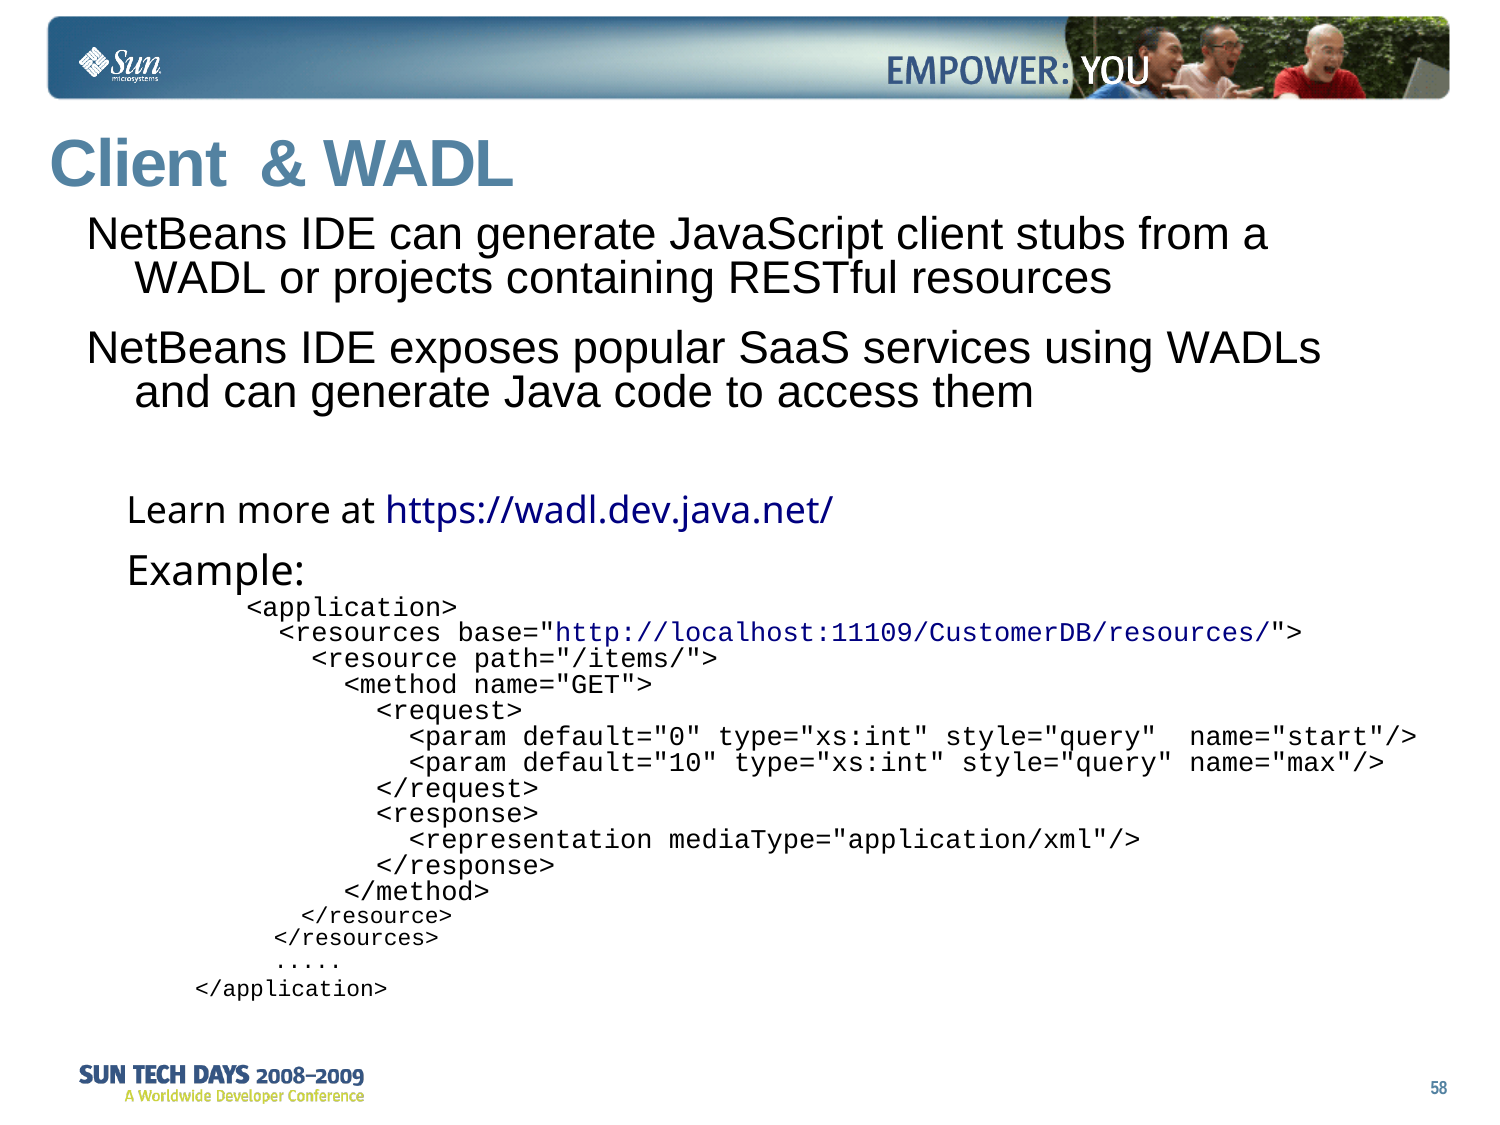

# Client & WADL
NetBeans IDE can generate JavaScript client stubs from a WADL or projects containing RESTful resources
NetBeans IDE exposes popular SaaS services using WADLs and can generate Java code to access them
Learn more at https://wadl.dev.java.net/
Example:
<application>
 <resources base="http://localhost:11109/CustomerDB/resources/">
 <resource path="/items/">
 <method name="GET">
 <request>
 <param default="0" type="xs:int" style="query" name="start"/>
 <param default="10" type="xs:int" style="query" name="max"/>
 </request>
 <response>
 <representation mediaType="application/xml"/>
 </response>
 </method>
 </resource>
 </resources>
 .....
</application>